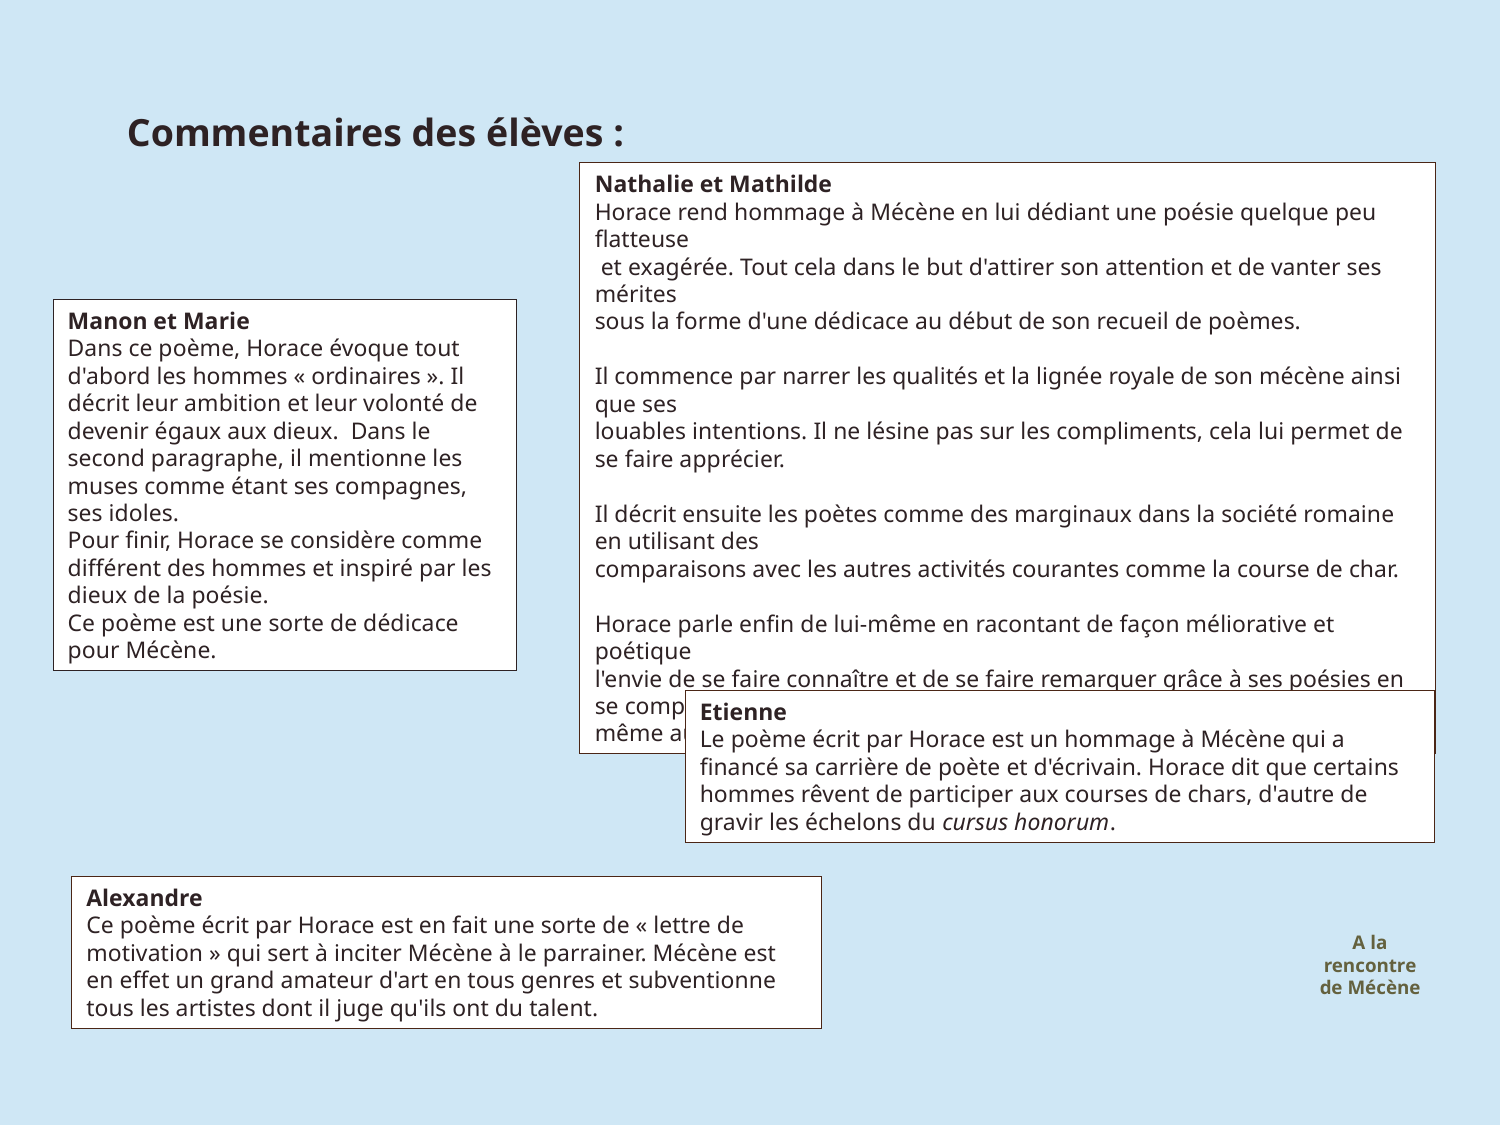

Commentaires des élèves :
Nathalie et Mathilde
Horace rend hommage à Mécène en lui dédiant une poésie quelque peu flatteuse
 et exagérée. Tout cela dans le but d'attirer son attention et de vanter ses mérites
sous la forme d'une dédicace au début de son recueil de poèmes.
Il commence par narrer les qualités et la lignée royale de son mécène ainsi que ses
louables intentions. Il ne lésine pas sur les compliments, cela lui permet de se faire apprécier.
Il décrit ensuite les poètes comme des marginaux dans la société romaine en utilisant des
comparaisons avec les autres activités courantes comme la course de char.
Horace parle enfin de lui-même en racontant de façon méliorative et poétique
l'envie de se faire connaître et de se faire remarquer grâce à ses poésies en se comparant
même aux dieux.
Manon et Marie
Dans ce poème, Horace évoque tout d'abord les hommes « ordinaires ». Il décrit leur ambition et leur volonté de devenir égaux aux dieux. Dans le second paragraphe, il mentionne les muses comme étant ses compagnes, ses idoles.
Pour finir, Horace se considère comme différent des hommes et inspiré par les dieux de la poésie.
Ce poème est une sorte de dédicace pour Mécène.
Etienne
Le poème écrit par Horace est un hommage à Mécène qui a financé sa carrière de poète et d'écrivain. Horace dit que certains hommes rêvent de participer aux courses de chars, d'autre de gravir les échelons du cursus honorum.
Alexandre
Ce poème écrit par Horace est en fait une sorte de « lettre de motivation » qui sert à inciter Mécène à le parrainer. Mécène est en effet un grand amateur d'art en tous genres et subventionne tous les artistes dont il juge qu'ils ont du talent.
A la rencontre de Mécène